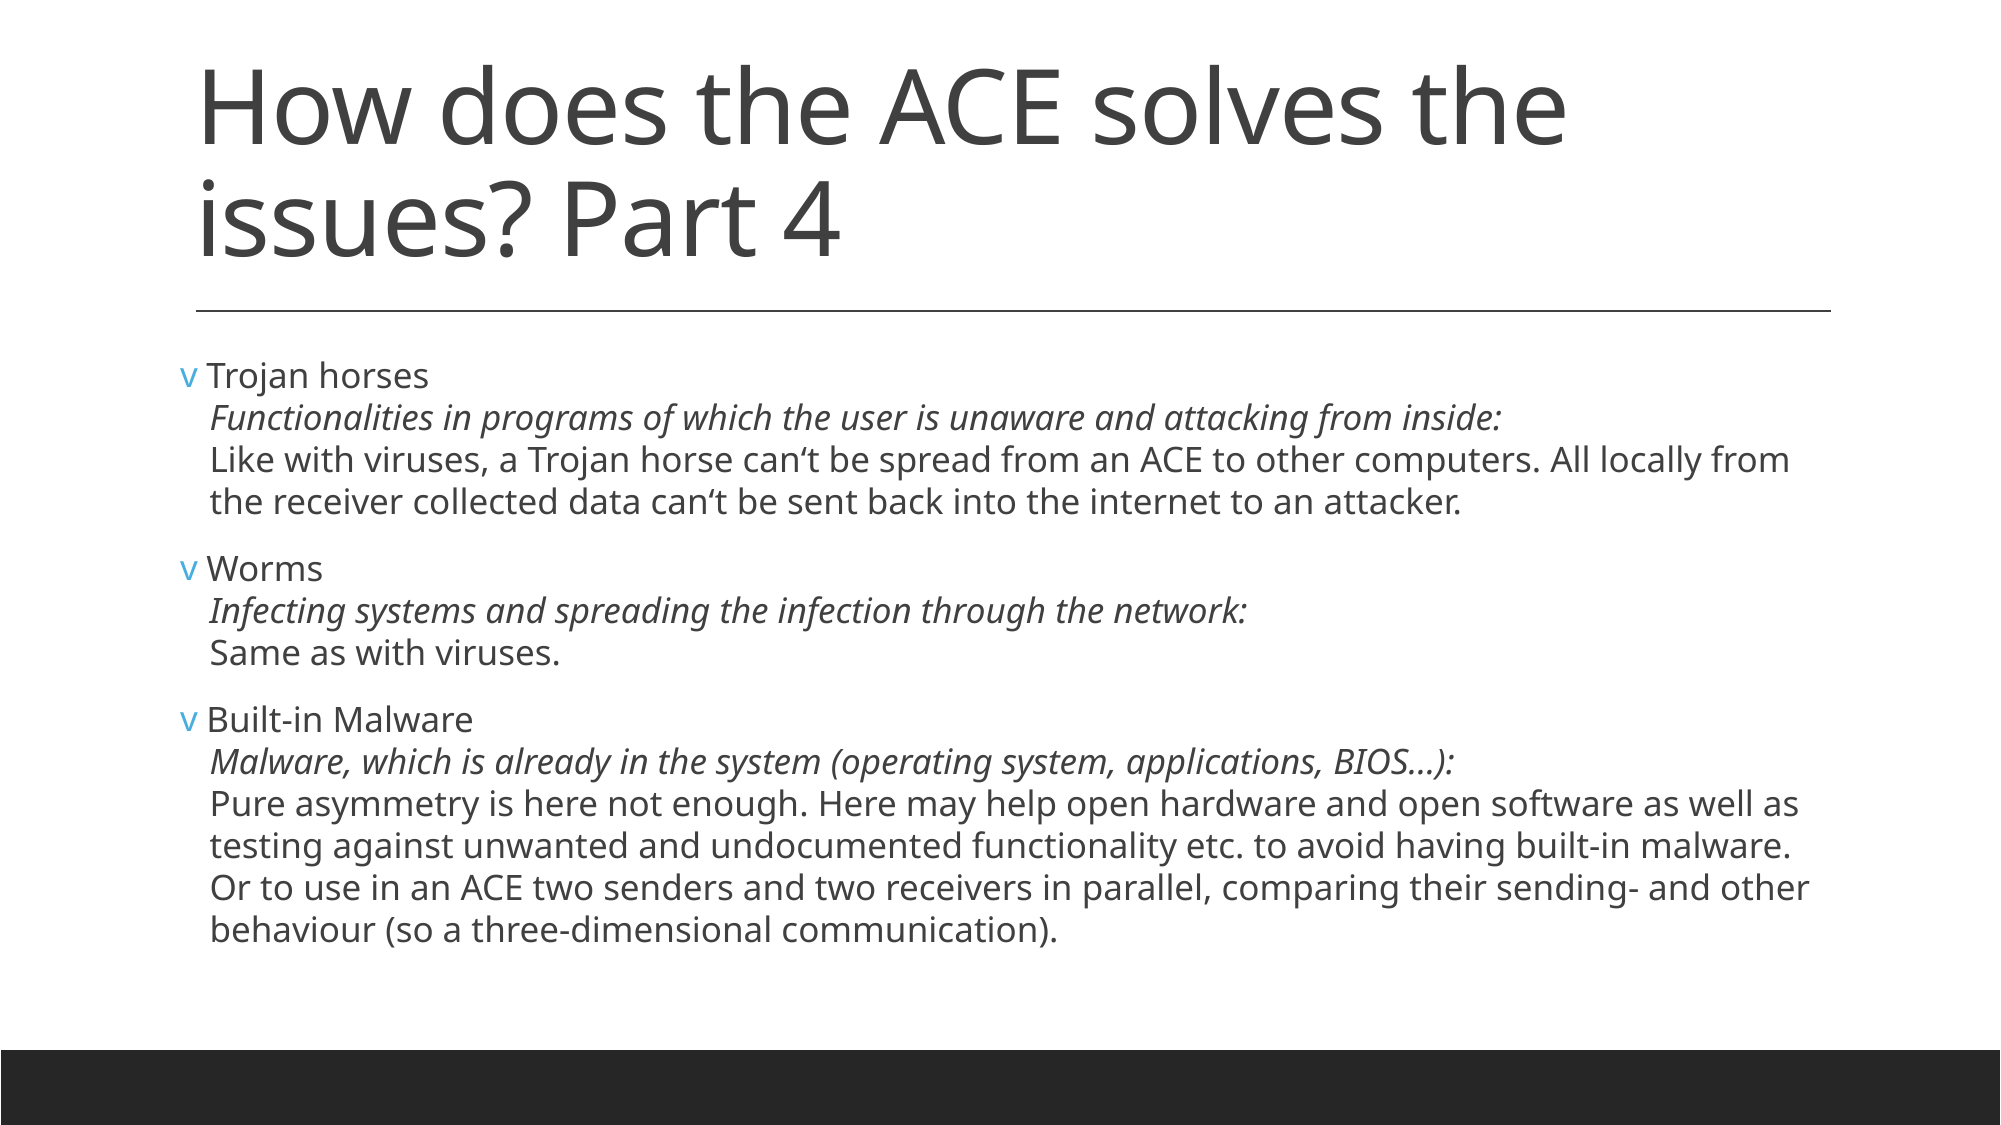

# How does the ACE solves the issues? Part 4
 Trojan horses
Functionalities in programs of which the user is unaware and attacking from inside:
Like with viruses, a Trojan horse can‘t be spread from an ACE to other computers. All locally from the receiver collected data can‘t be sent back into the internet to an attacker.
 Worms
Infecting systems and spreading the infection through the network:
Same as with viruses.
 Built-in Malware
Malware, which is already in the system (operating system, applications, BIOS…):
Pure asymmetry is here not enough. Here may help open hardware and open software as well as testing against unwanted and undocumented functionality etc. to avoid having built-in malware. Or to use in an ACE two senders and two receivers in parallel, comparing their sending- and other behaviour (so a three-dimensional communication).